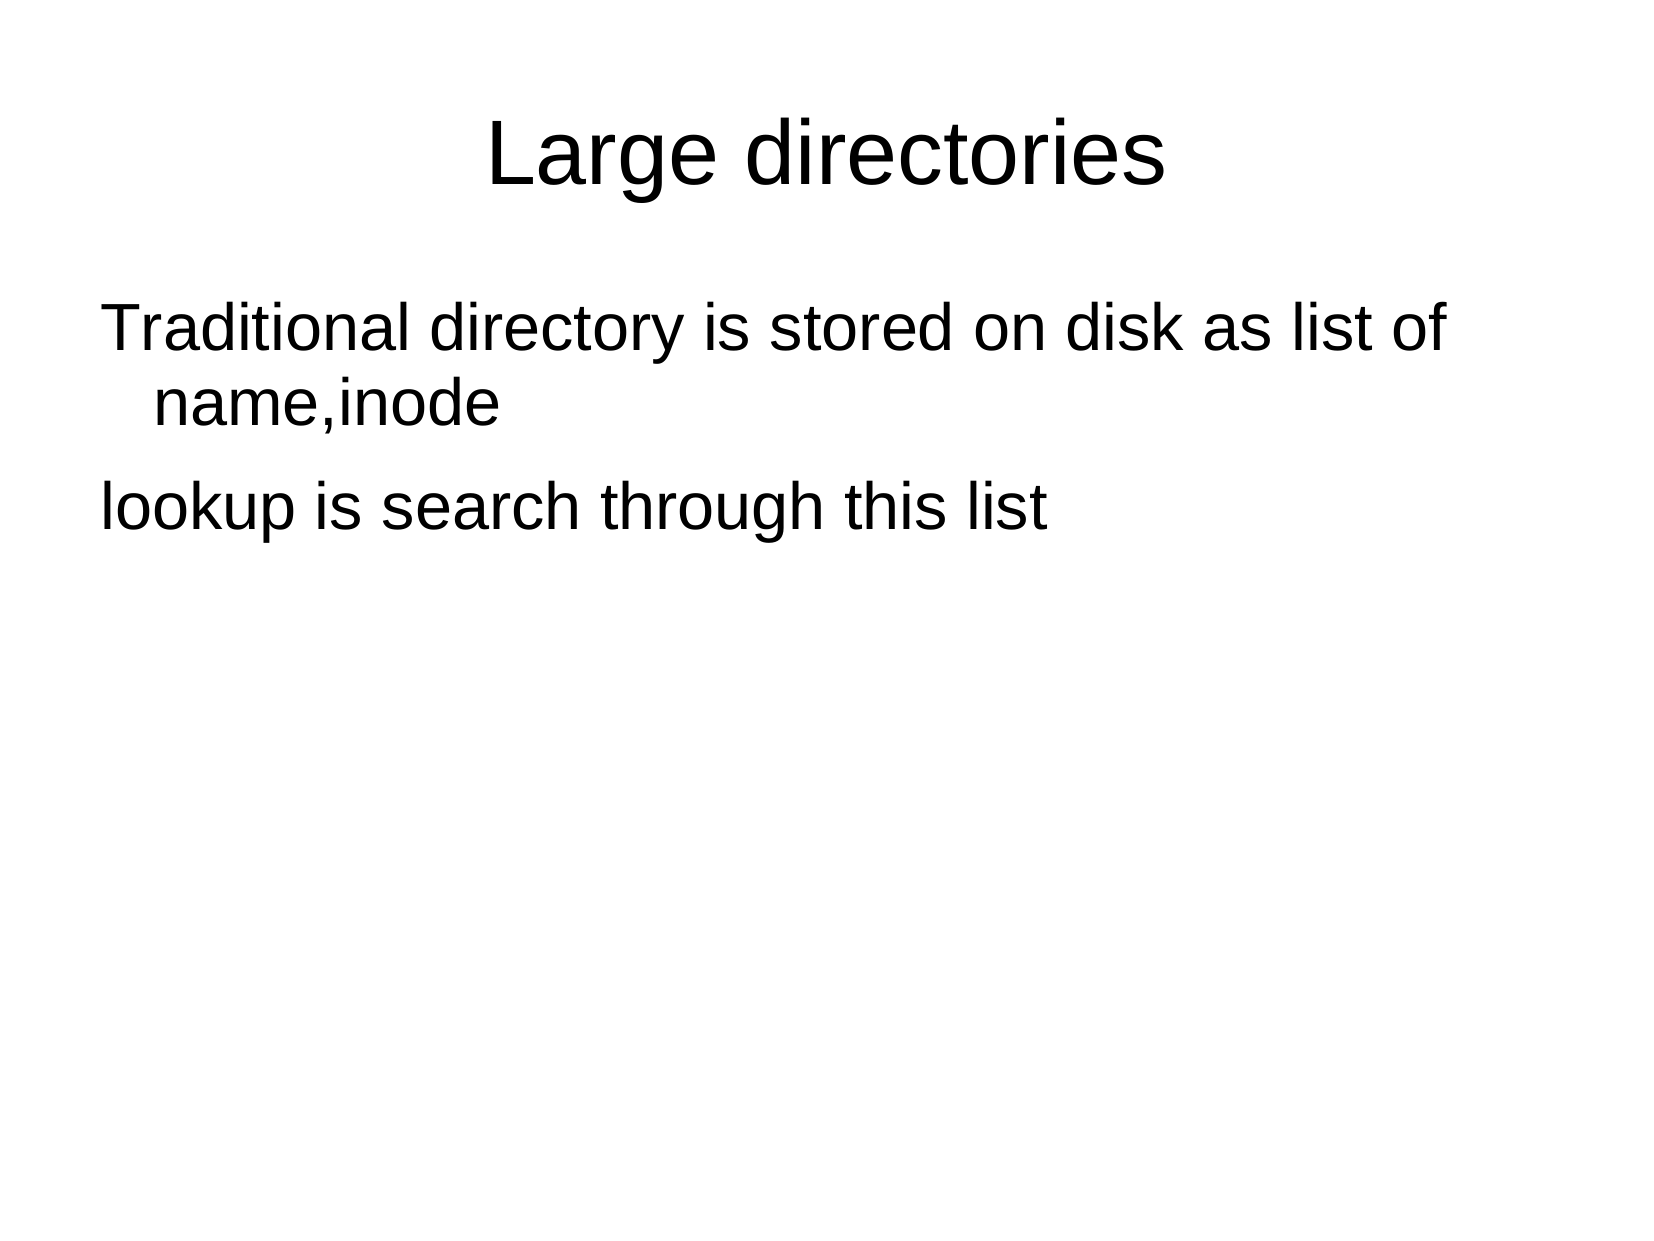

# Large directories
Traditional directory is stored on disk as list of name,inode
lookup is search through this list